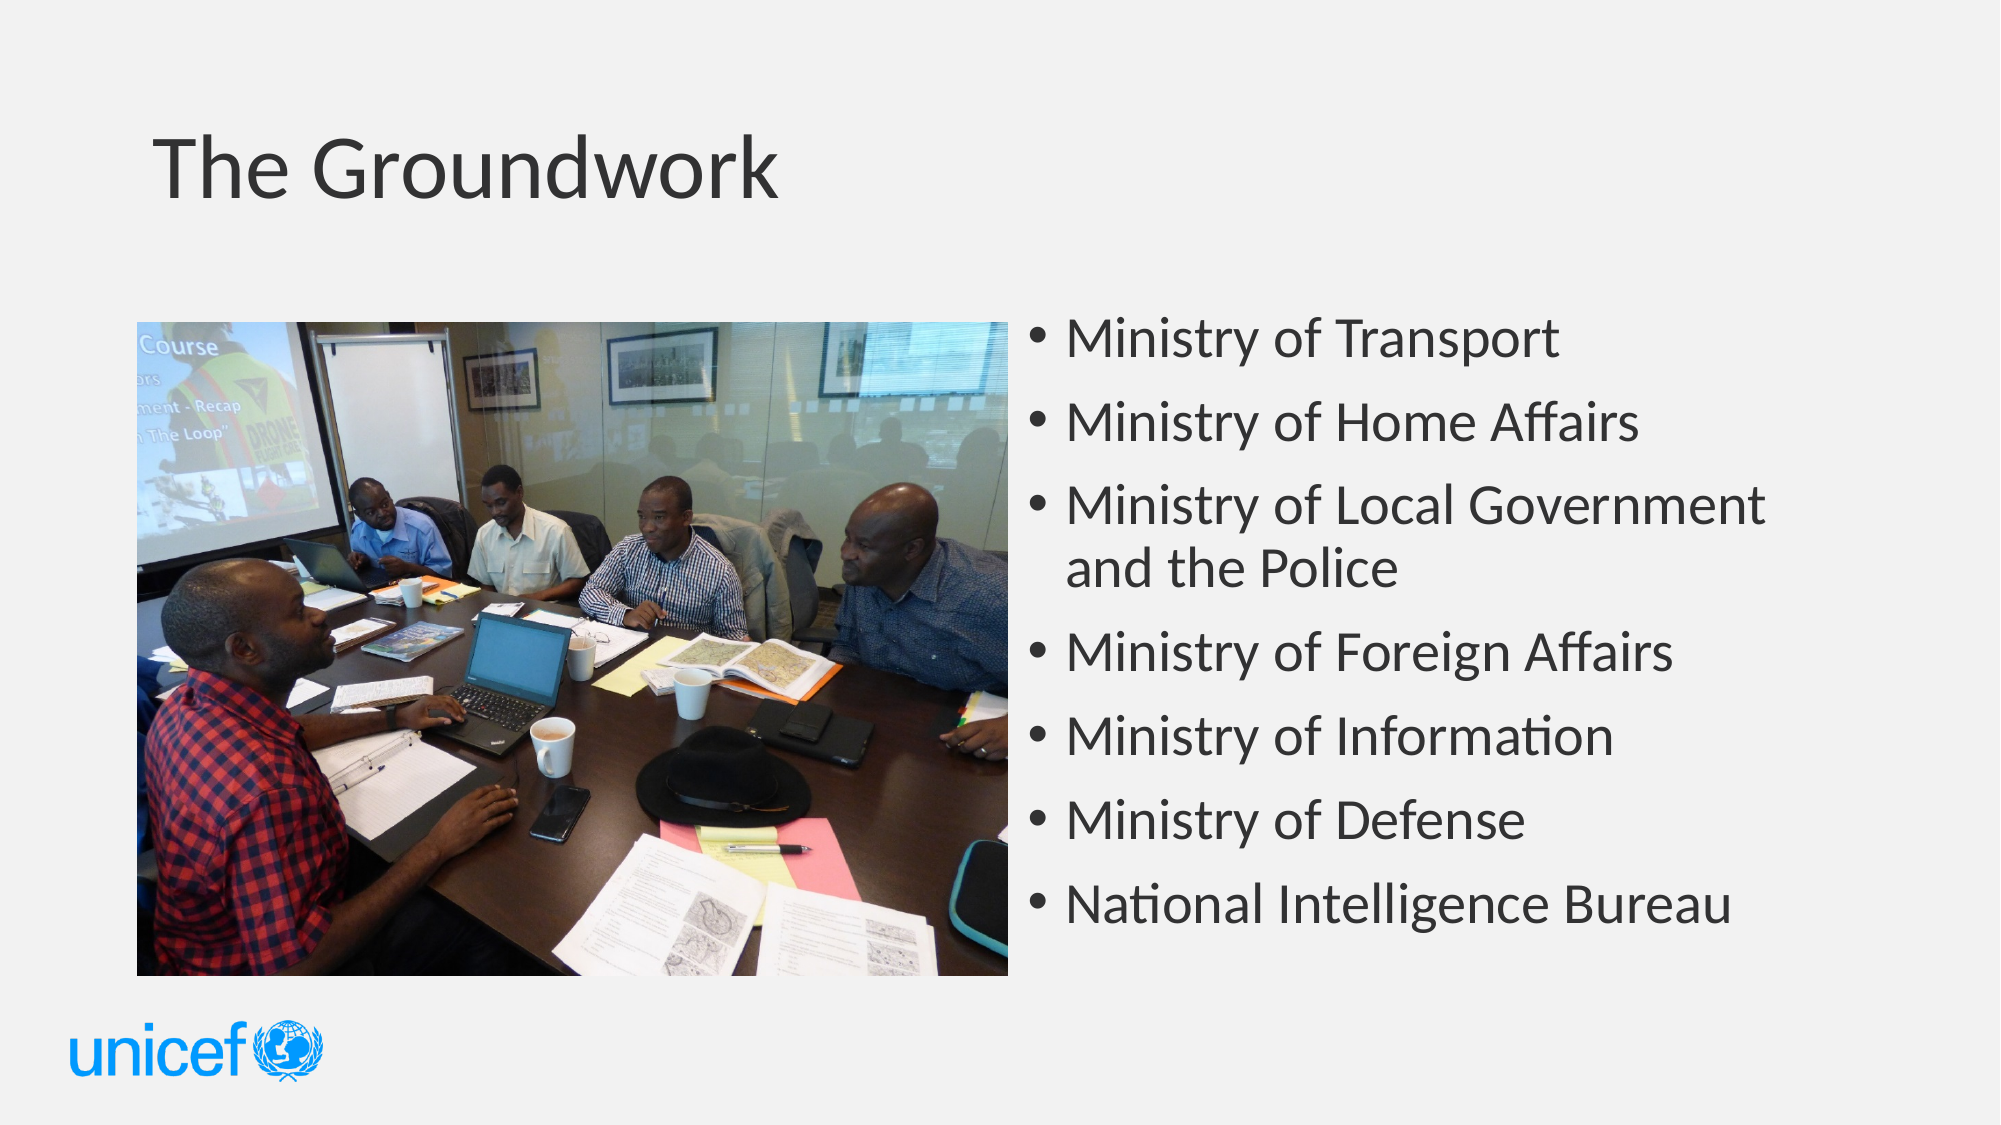

# The Groundwork
Ministry of Transport
Ministry of Home Affairs
Ministry of Local Government and the Police
Ministry of Foreign Affairs
Ministry of Information
Ministry of Defense
National Intelligence Bureau